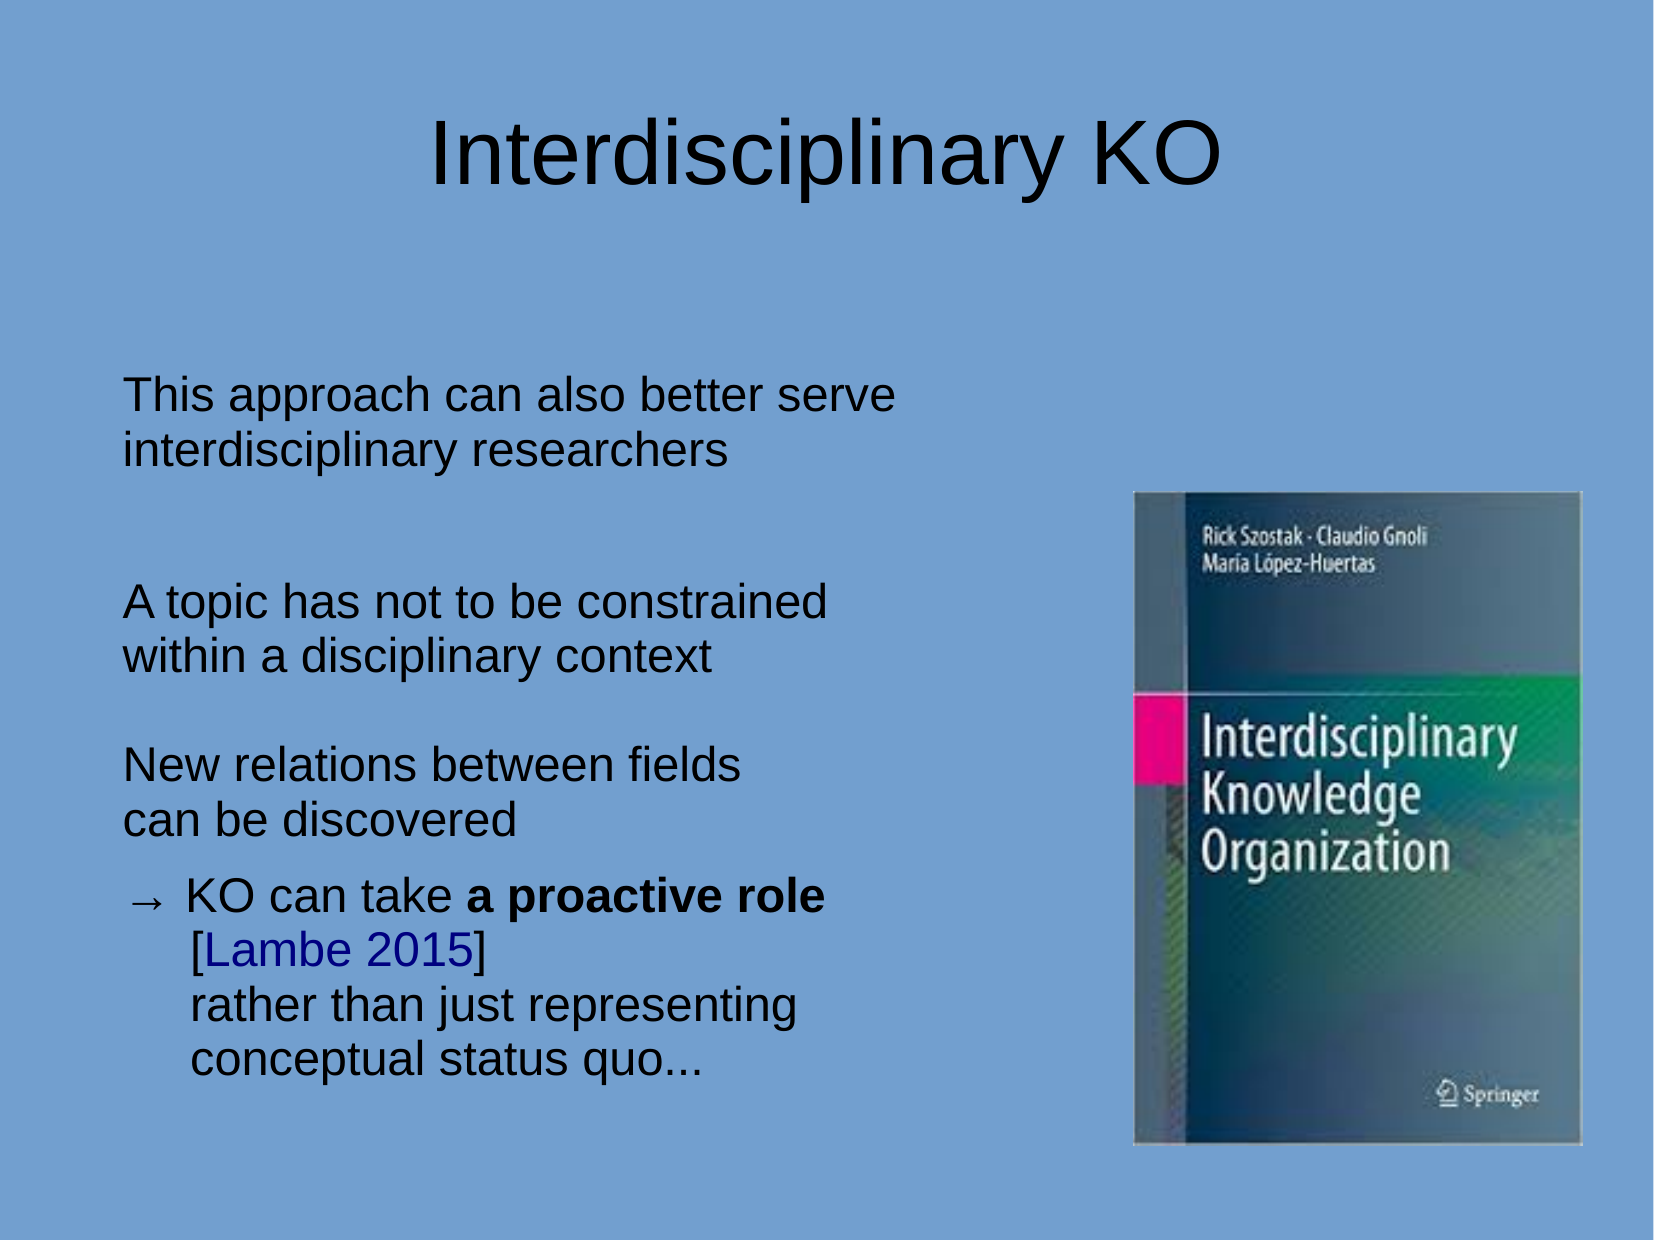

# Interdisciplinary KO
This approach can also better serve
interdisciplinary researchers
A topic has not to be constrained
within a disciplinary context
New relations between fields
can be discovered
→ KO can take a proactive role
 [Lambe 2015]
 rather than just representing
 conceptual status quo...